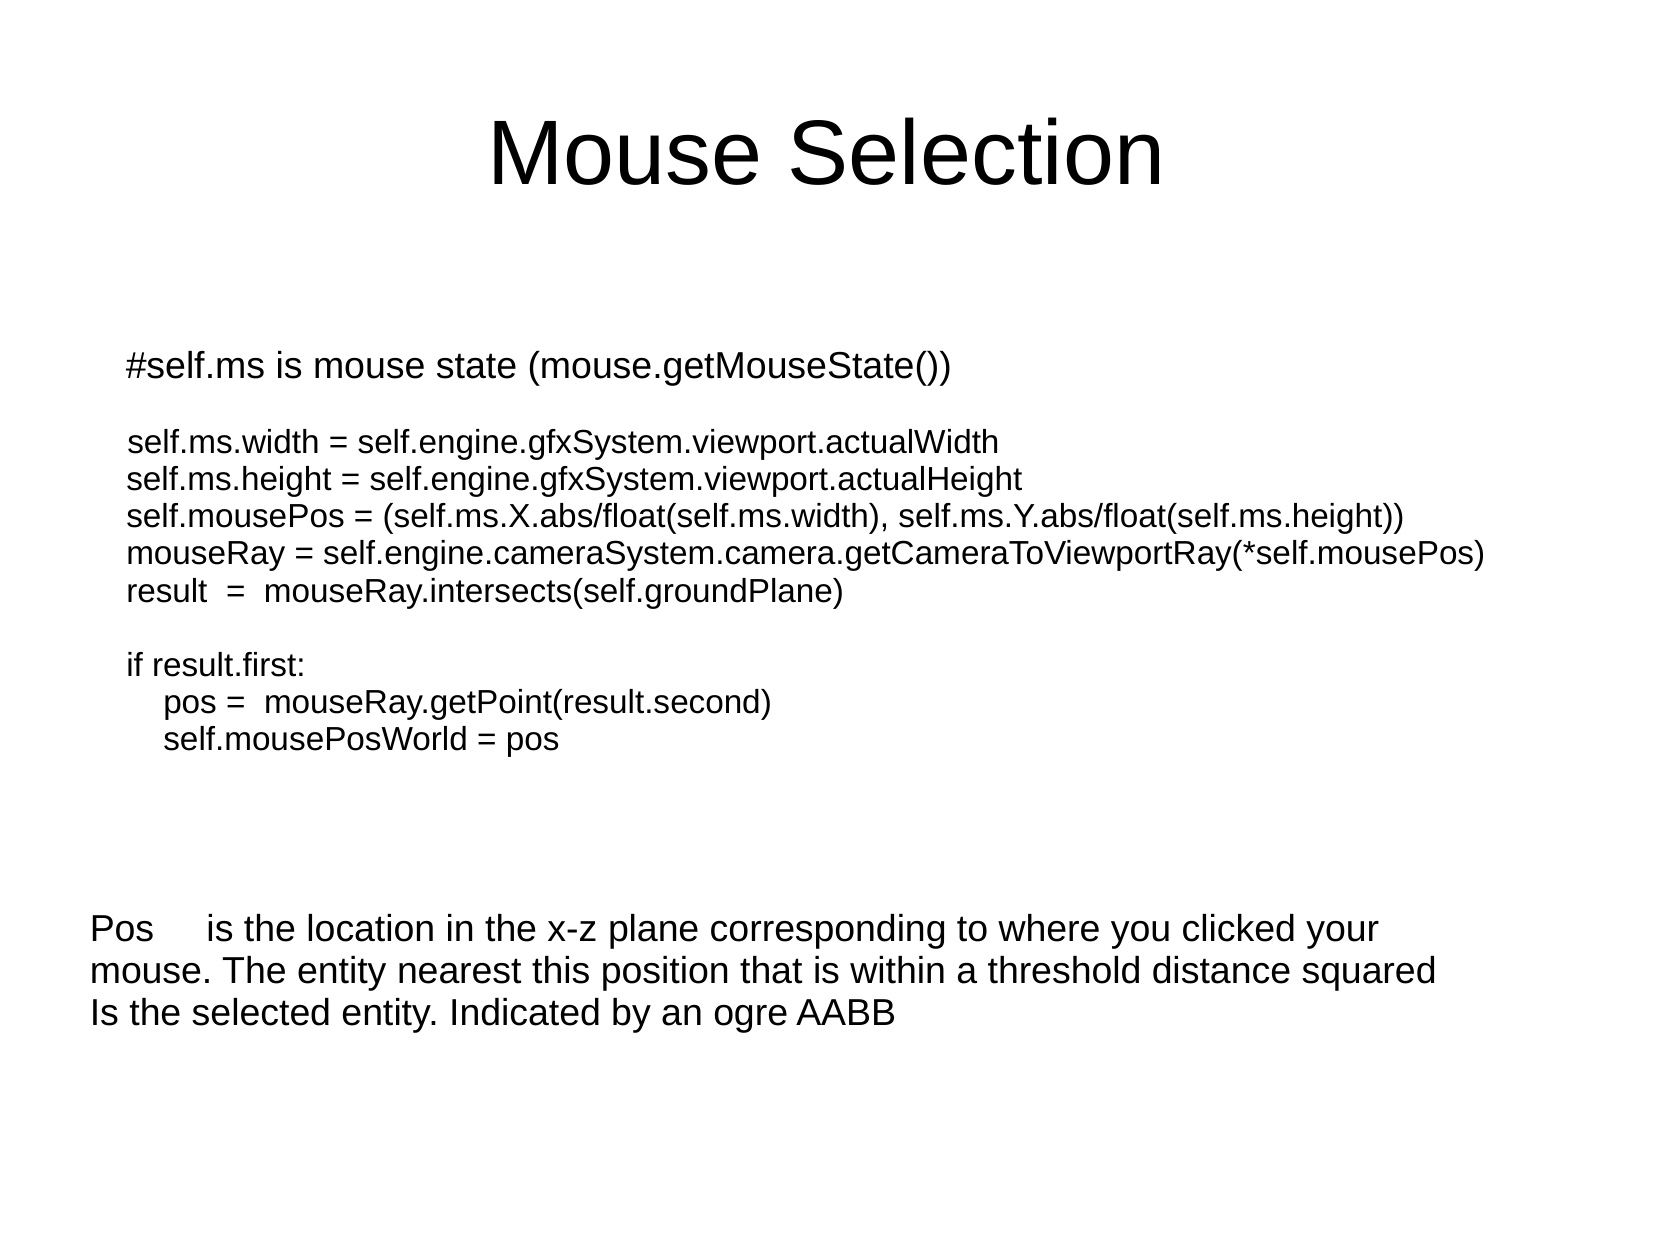

# Mouse Selection
 #self.ms is mouse state (mouse.getMouseState())
	self.ms.width = self.engine.gfxSystem.viewport.actualWidth
 self.ms.height = self.engine.gfxSystem.viewport.actualHeight
 self.mousePos = (self.ms.X.abs/float(self.ms.width), self.ms.Y.abs/float(self.ms.height))
 mouseRay = self.engine.cameraSystem.camera.getCameraToViewportRay(*self.mousePos)
 result = mouseRay.intersects(self.groundPlane)
 if result.first:
 pos = mouseRay.getPoint(result.second)
 self.mousePosWorld = pos
Pos is the location in the x-z plane corresponding to where you clicked your mouse. The entity nearest this position that is within a threshold distance squared
Is the selected entity. Indicated by an ogre AABB